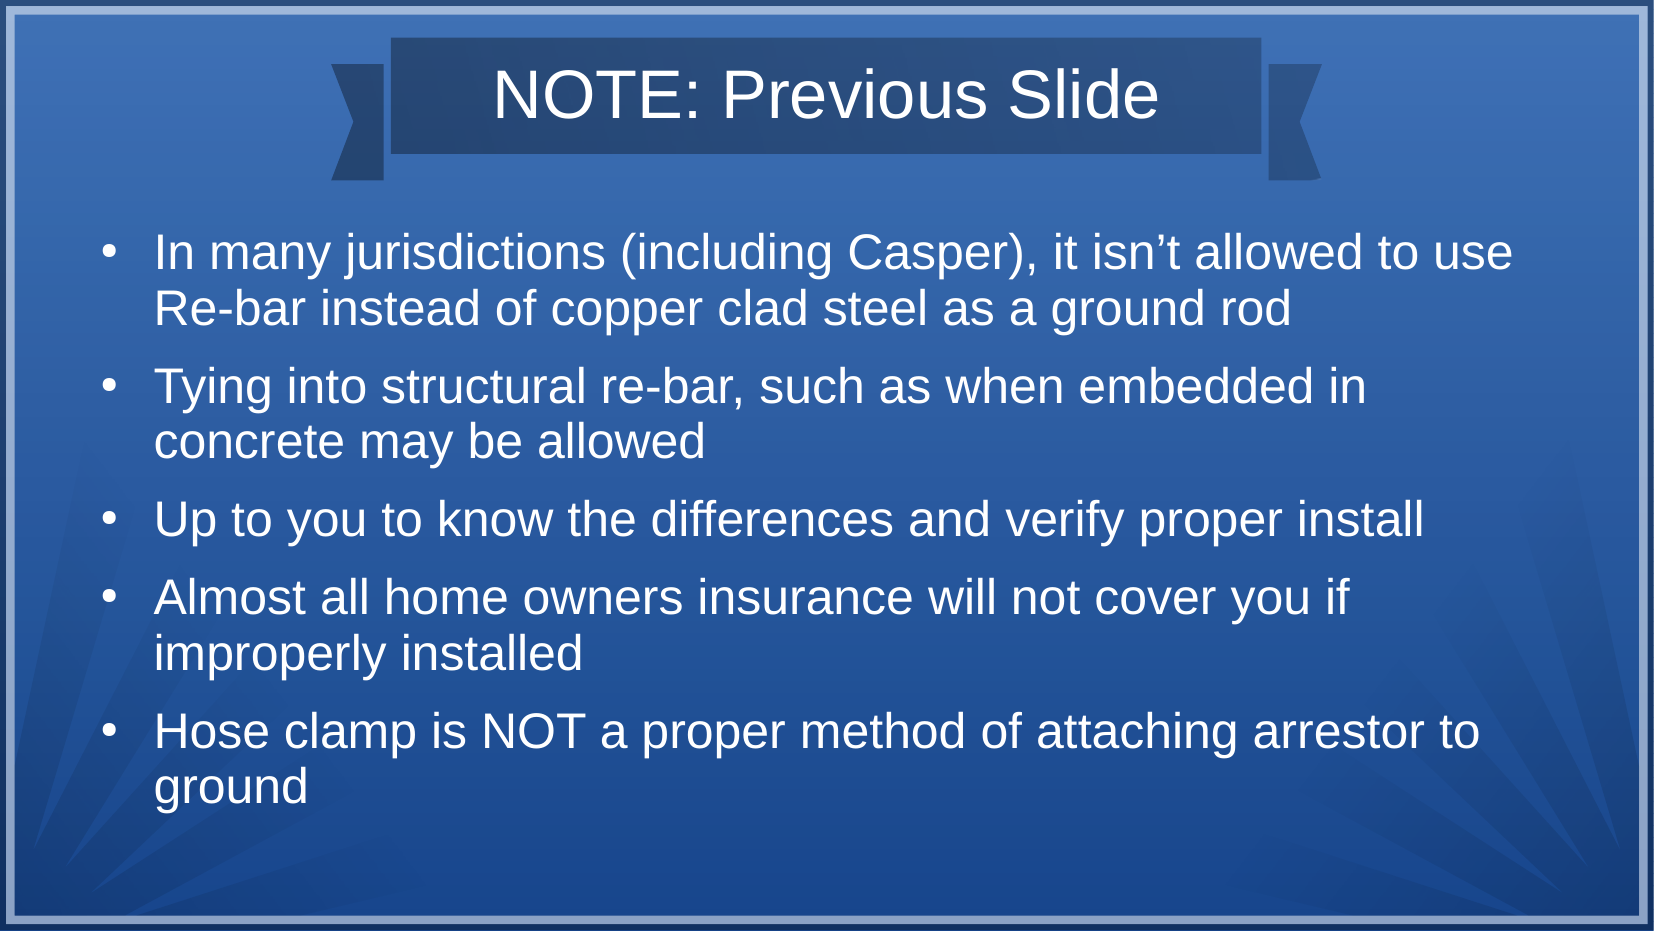

# NOTE: Previous Slide
In many jurisdictions (including Casper), it isn’t allowed to use Re-bar instead of copper clad steel as a ground rod
Tying into structural re-bar, such as when embedded in concrete may be allowed
Up to you to know the differences and verify proper install
Almost all home owners insurance will not cover you if improperly installed
Hose clamp is NOT a proper method of attaching arrestor to ground